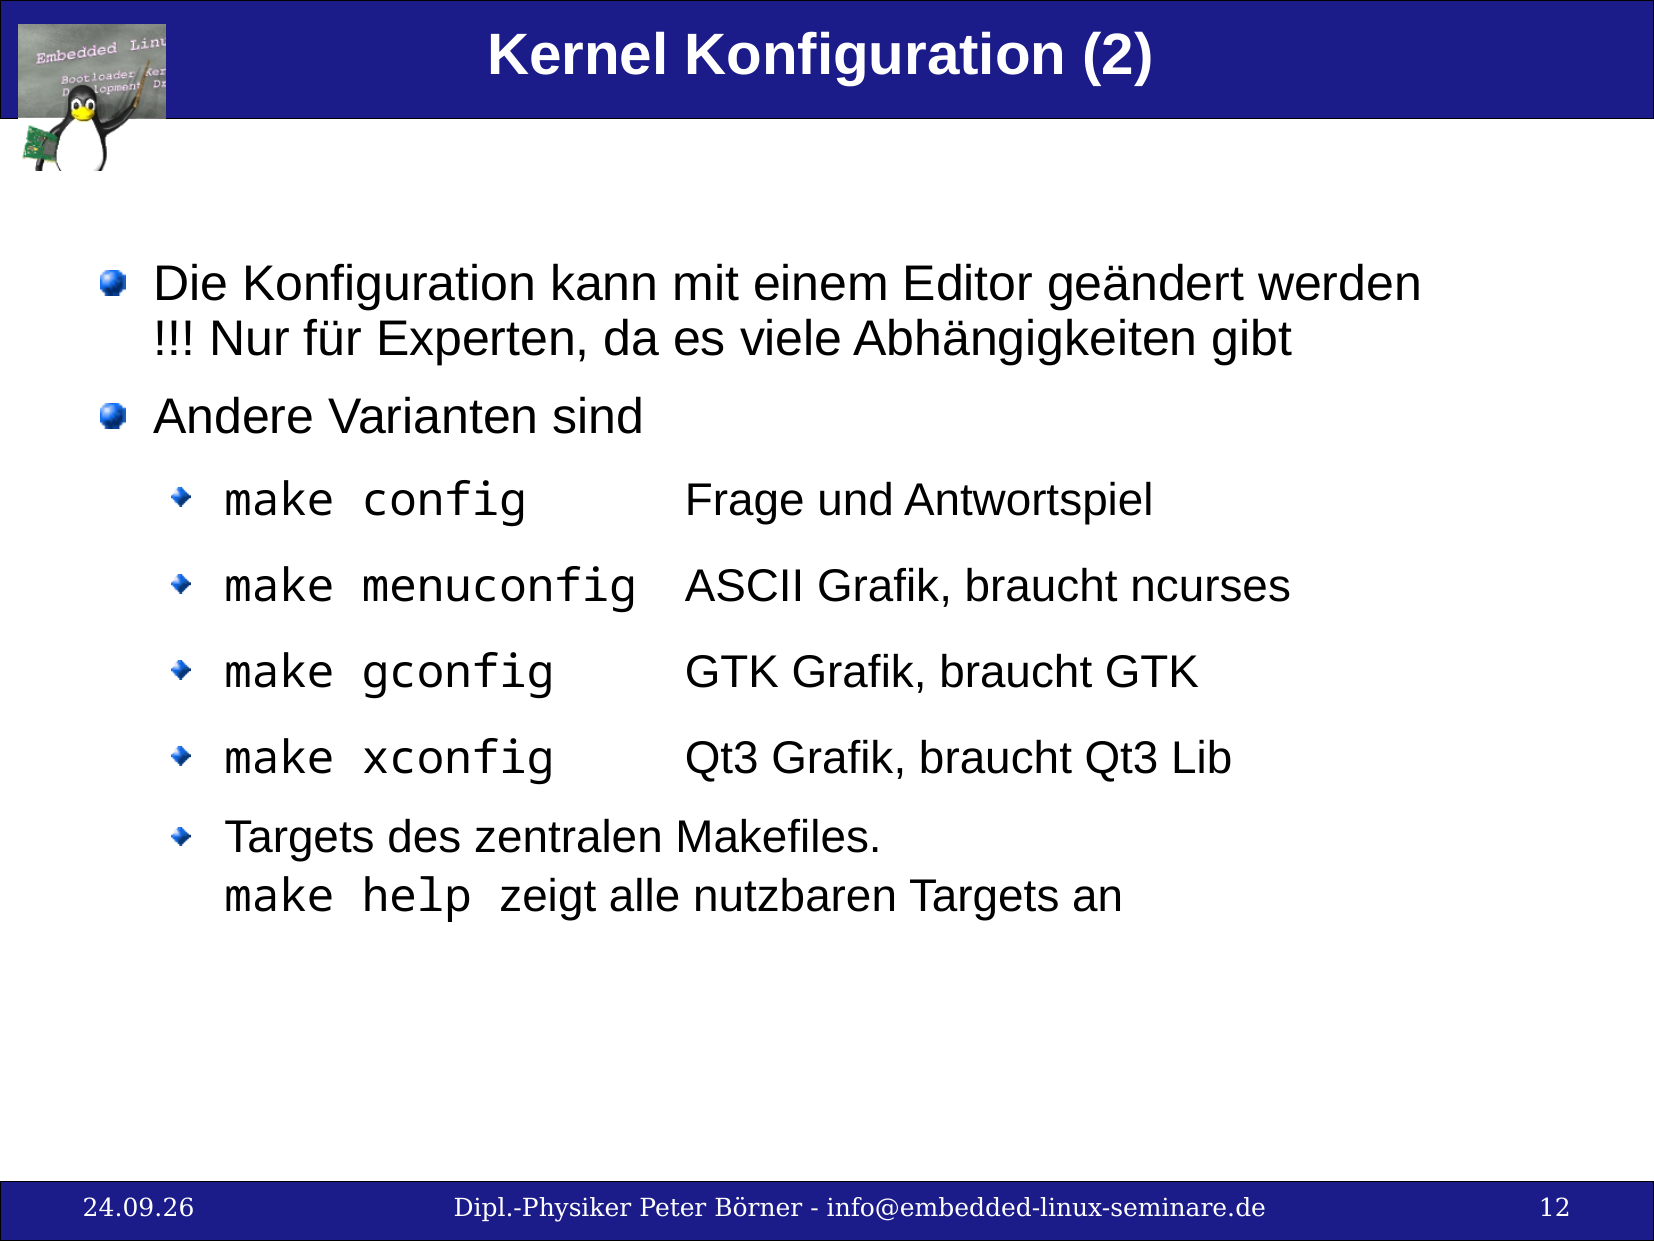

# Kernel Konfiguration (2)
Die Konfiguration kann mit einem Editor geändert werden
!!! Nur für Experten, da es viele Abhängigkeiten gibt
Andere Varianten sind
make config	Frage und Antwortspiel
make menuconfig	ASCII Grafik, braucht ncurses
make gconfig	GTK Grafik, braucht GTK
make xconfig	Qt3 Grafik, braucht Qt3 Lib
Targets des zentralen Makefiles.
make help zeigt alle nutzbaren Targets an
 Dipl.-Physiker Peter Börner - info@embedded-linux-seminare.de
12